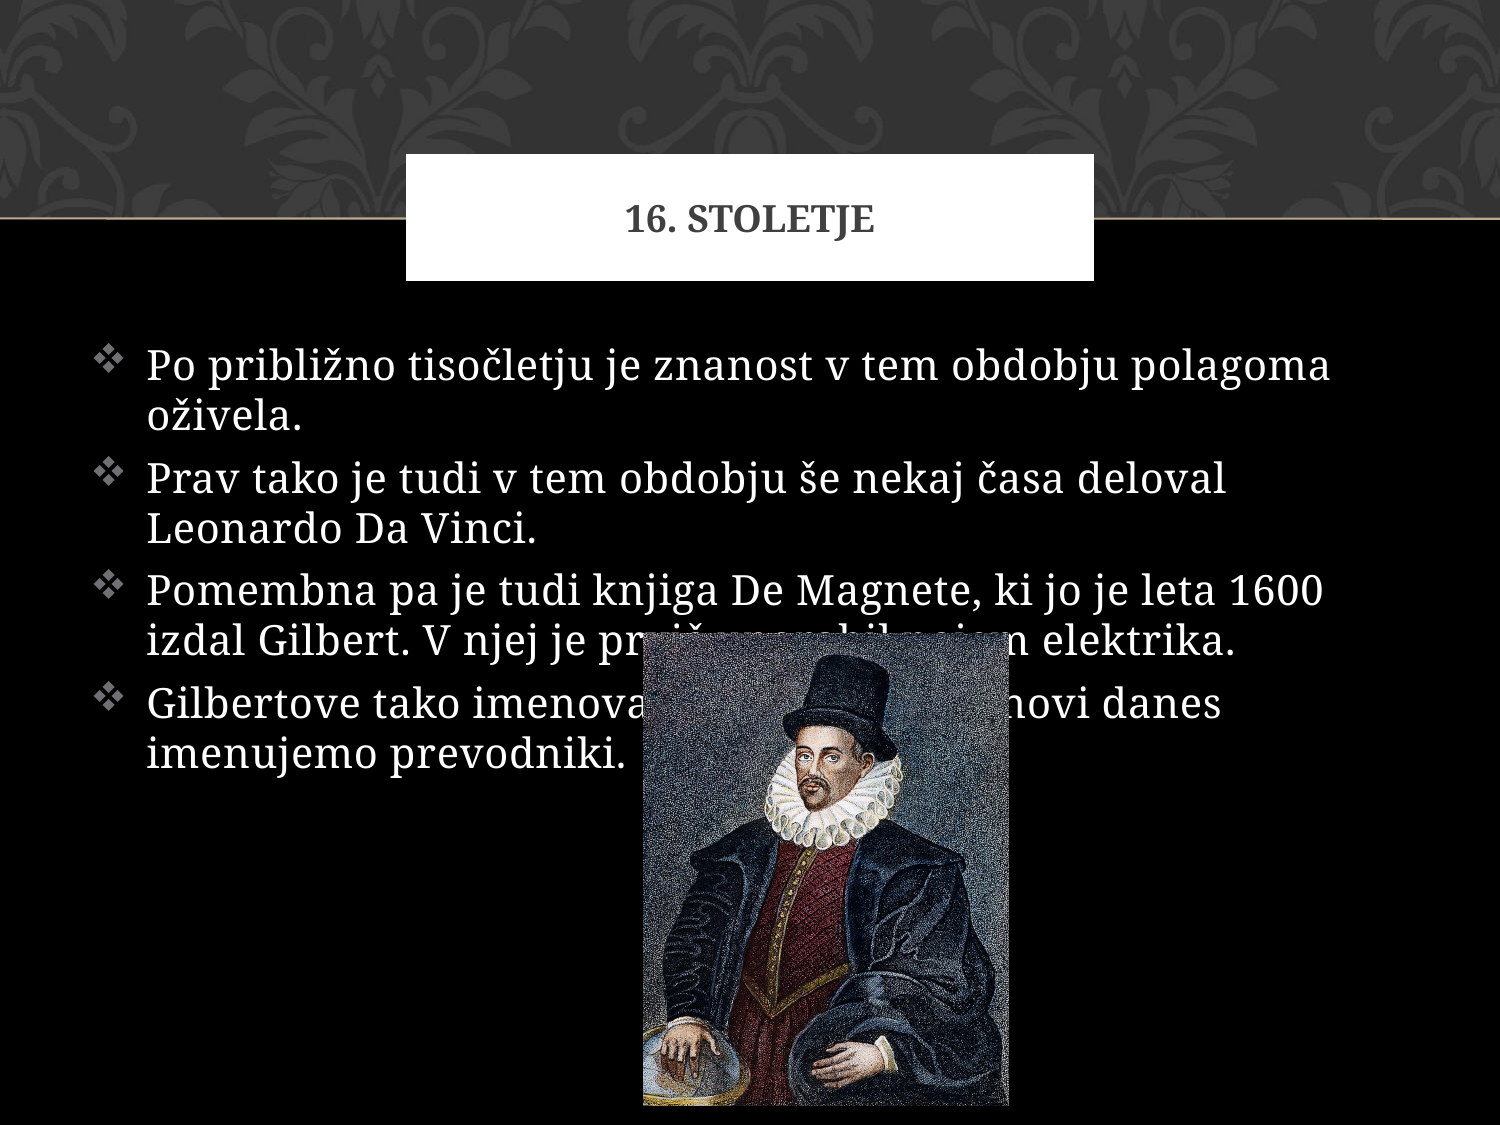

16. STOLETJE
# Po približno tisočletju je znanost v tem obdobju polagoma oživela.
Prav tako je tudi v tem obdobju še nekaj časa deloval Leonardo Da Vinci.
Pomembna pa je tudi knjiga De Magnete, ki jo je leta 1600 izdal Gilbert. V njej je prvič uporabil pojem elektrika.
Gilbertove tako imenovane neelektrične snovi danes imenujemo prevodniki.